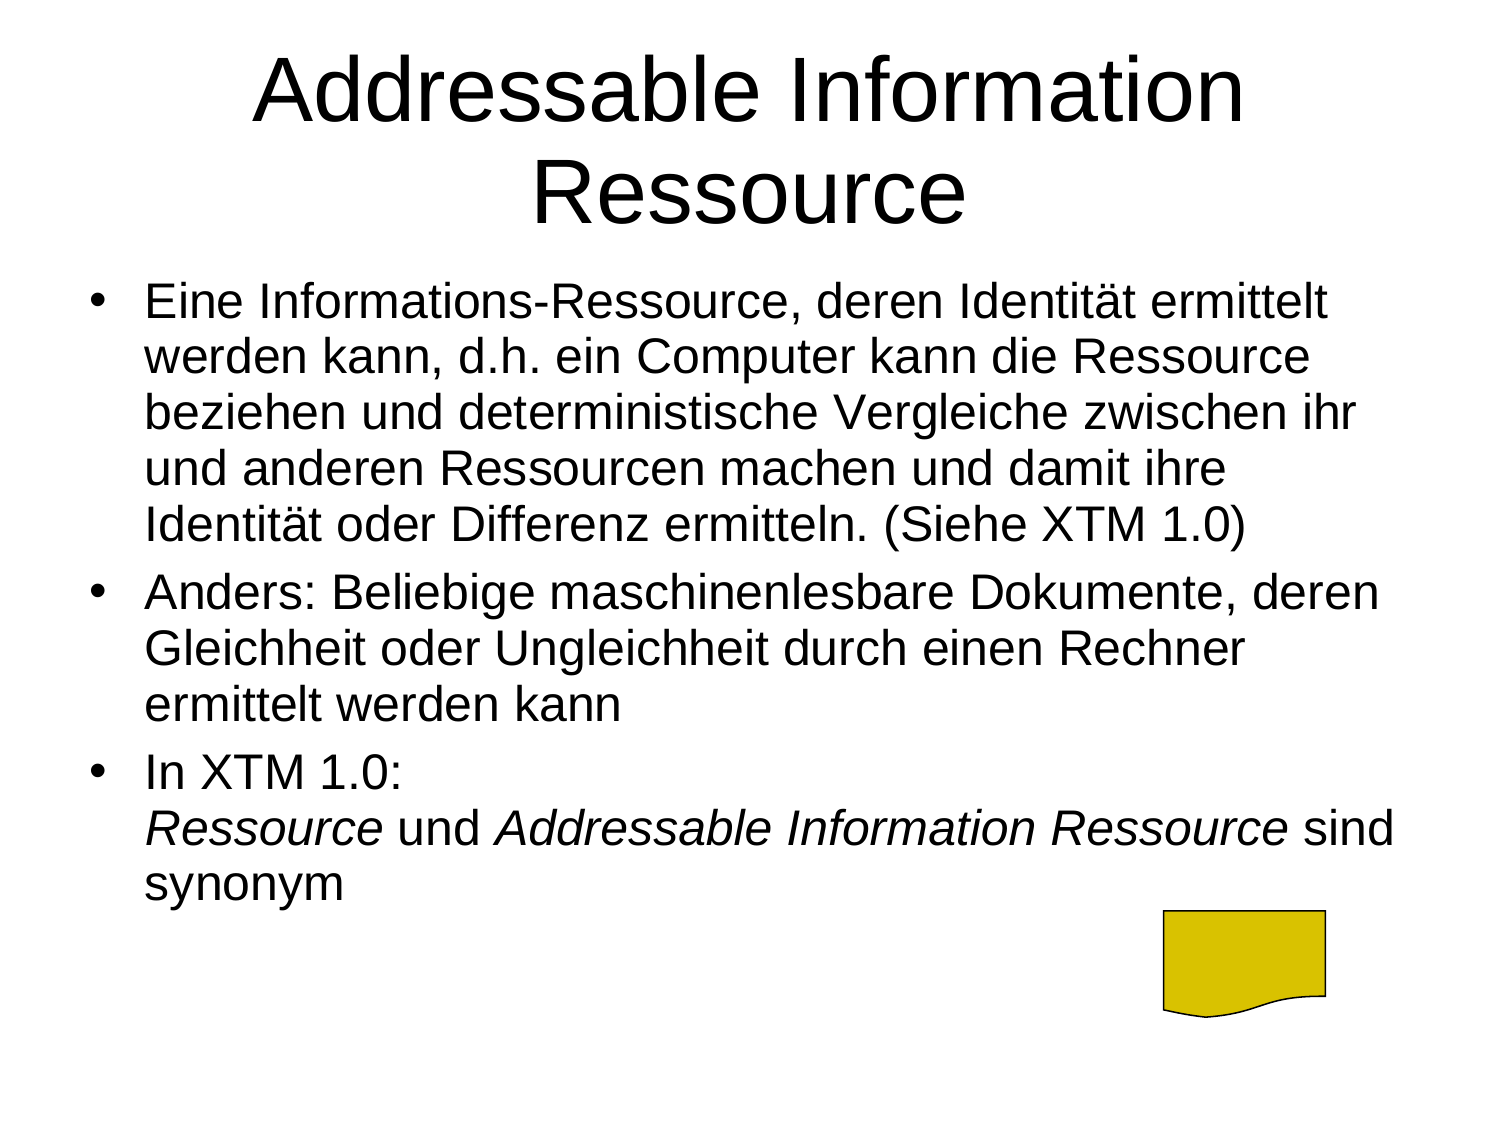

# Addressable Information Ressource
Eine Informations-Ressource, deren Identität ermittelt werden kann, d.h. ein Computer kann die Ressource beziehen und deterministische Vergleiche zwischen ihr und anderen Ressourcen machen und damit ihre Identität oder Differenz ermitteln. (Siehe XTM 1.0)
Anders: Beliebige maschinenlesbare Dokumente, deren Gleichheit oder Ungleichheit durch einen Rechner ermittelt werden kann
In XTM 1.0:
Ressource und Addressable Information Ressource sind synonym